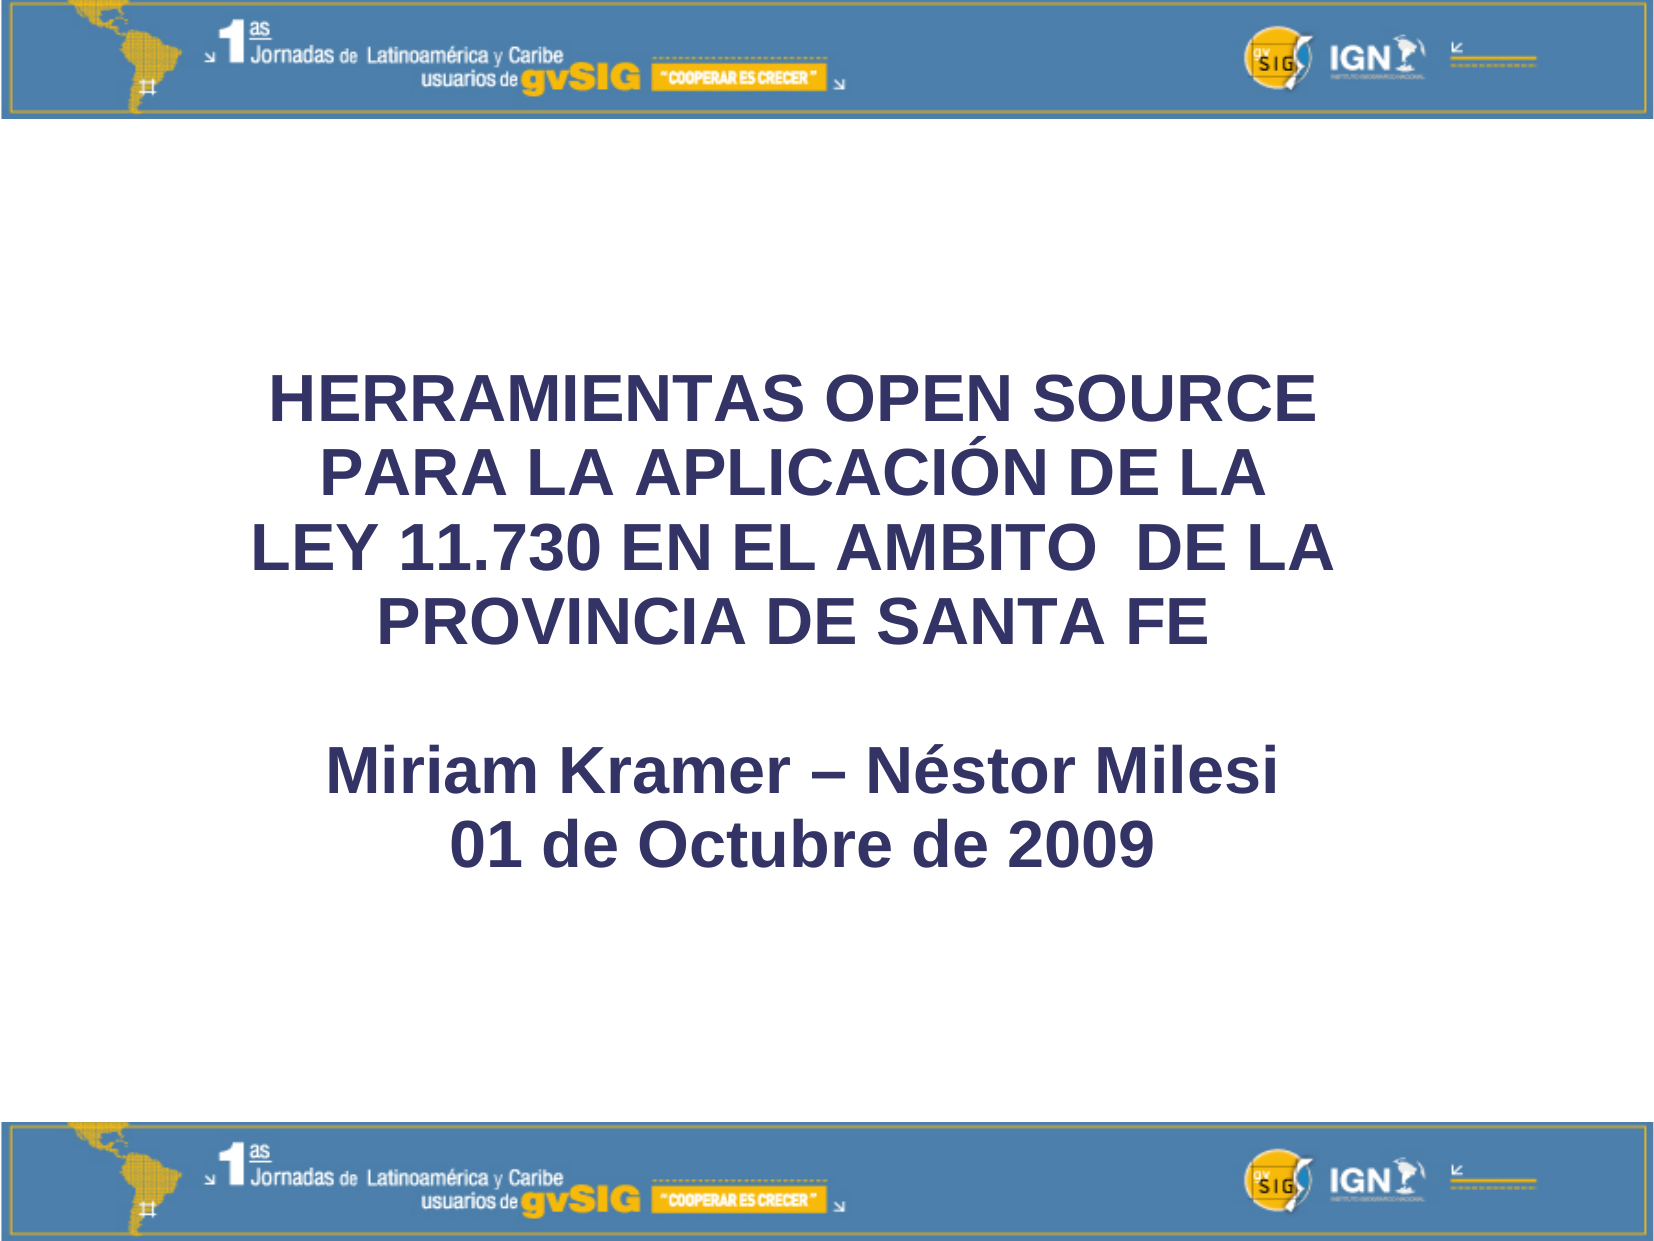

HERRAMIENTAS OPEN SOURCE
PARA LA APLICACIÓN DE LA
LEY 11.730 EN EL AMBITO DE LA
PROVINCIA DE SANTA FE
Miriam Kramer – Néstor Milesi
01 de Octubre de 2009